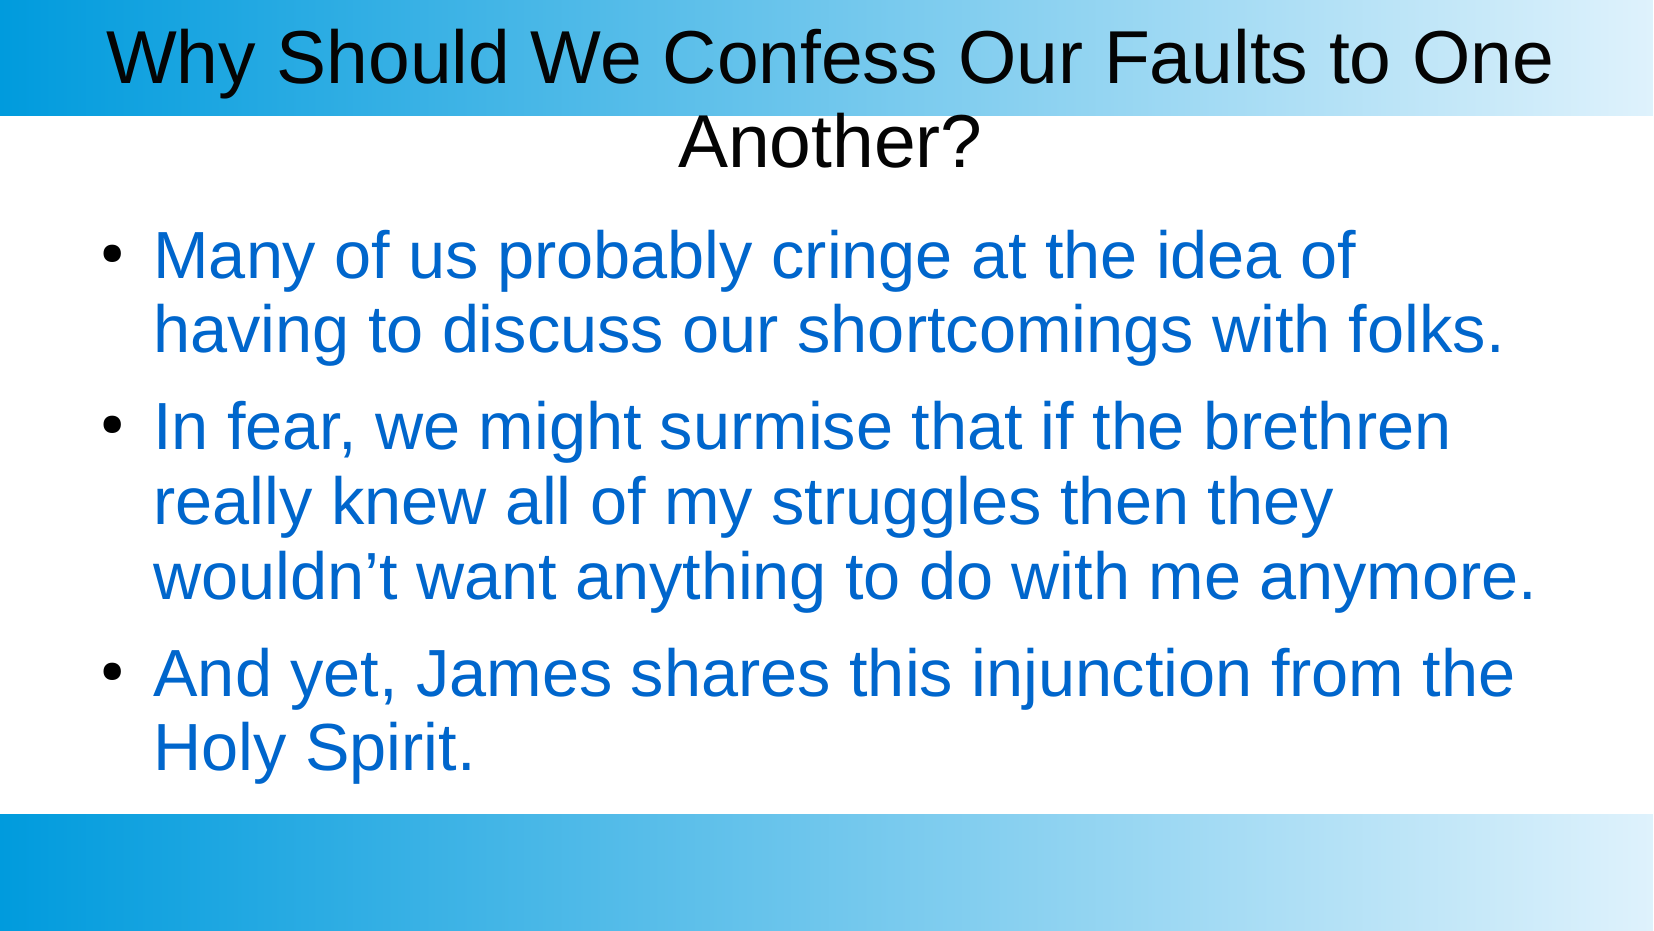

# Why Should We Confess Our Faults to One Another?
Many of us probably cringe at the idea of having to discuss our shortcomings with folks.
In fear, we might surmise that if the brethren really knew all of my struggles then they wouldn’t want anything to do with me anymore.
And yet, James shares this injunction from the Holy Spirit.